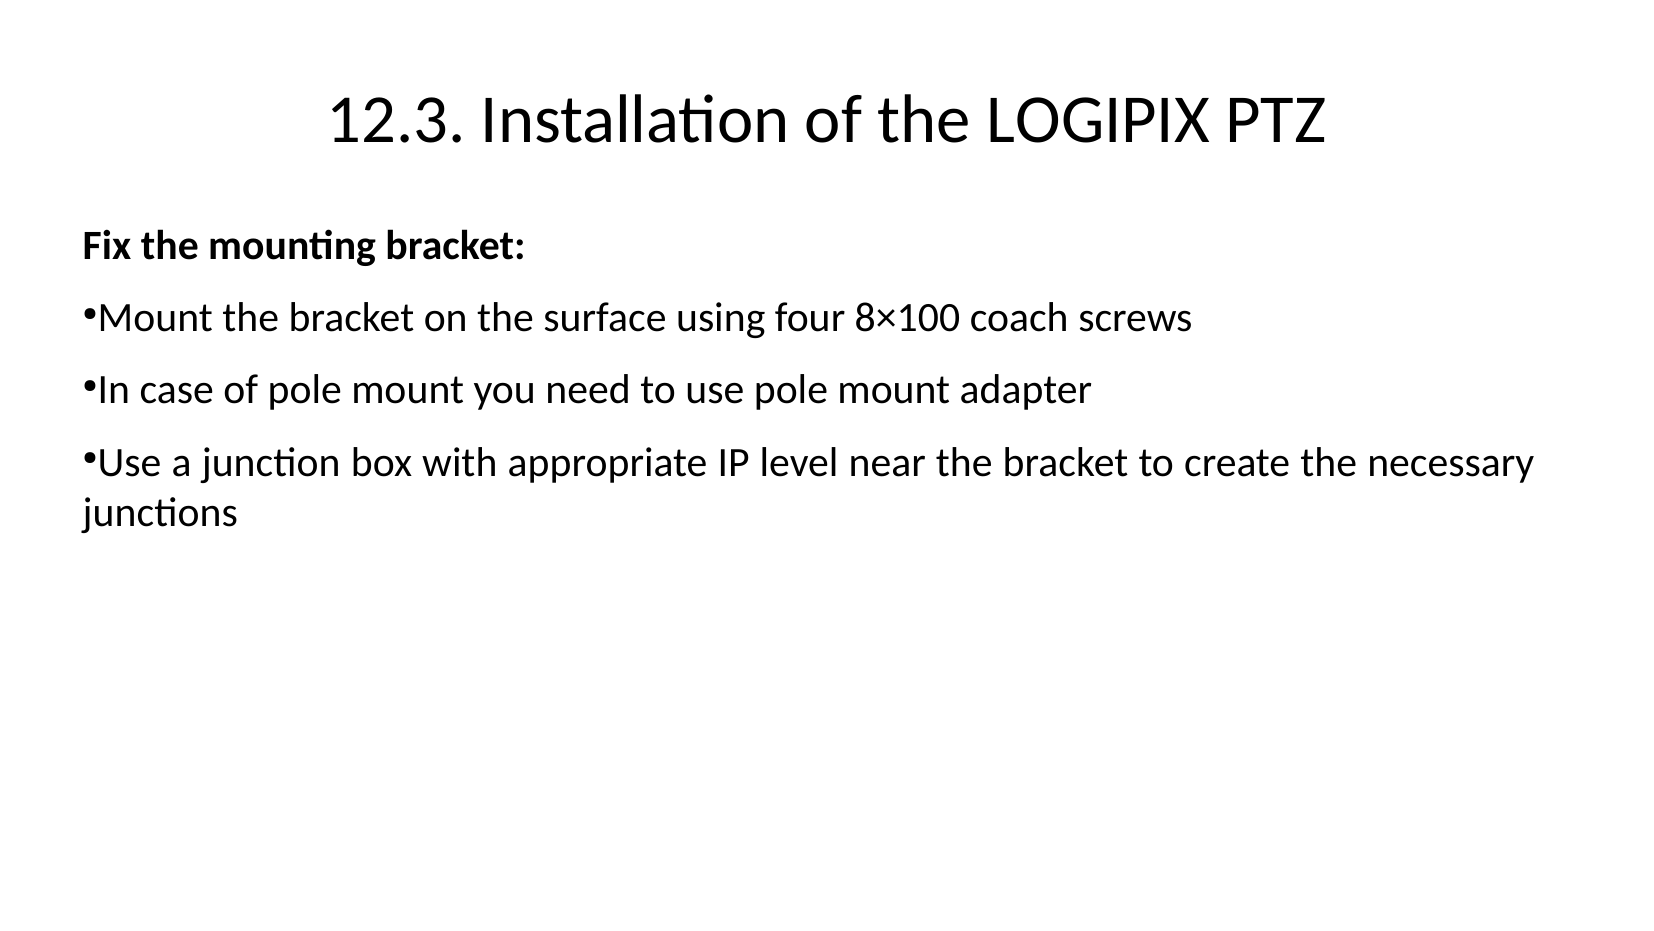

# 12.3. Installation of the LOGIPIX PTZ
Fix the mounting bracket:
Mount the bracket on the surface using four 8×100 coach screws
In case of pole mount you need to use pole mount adapter
Use a junction box with appropriate IP level near the bracket to create the necessary junctions